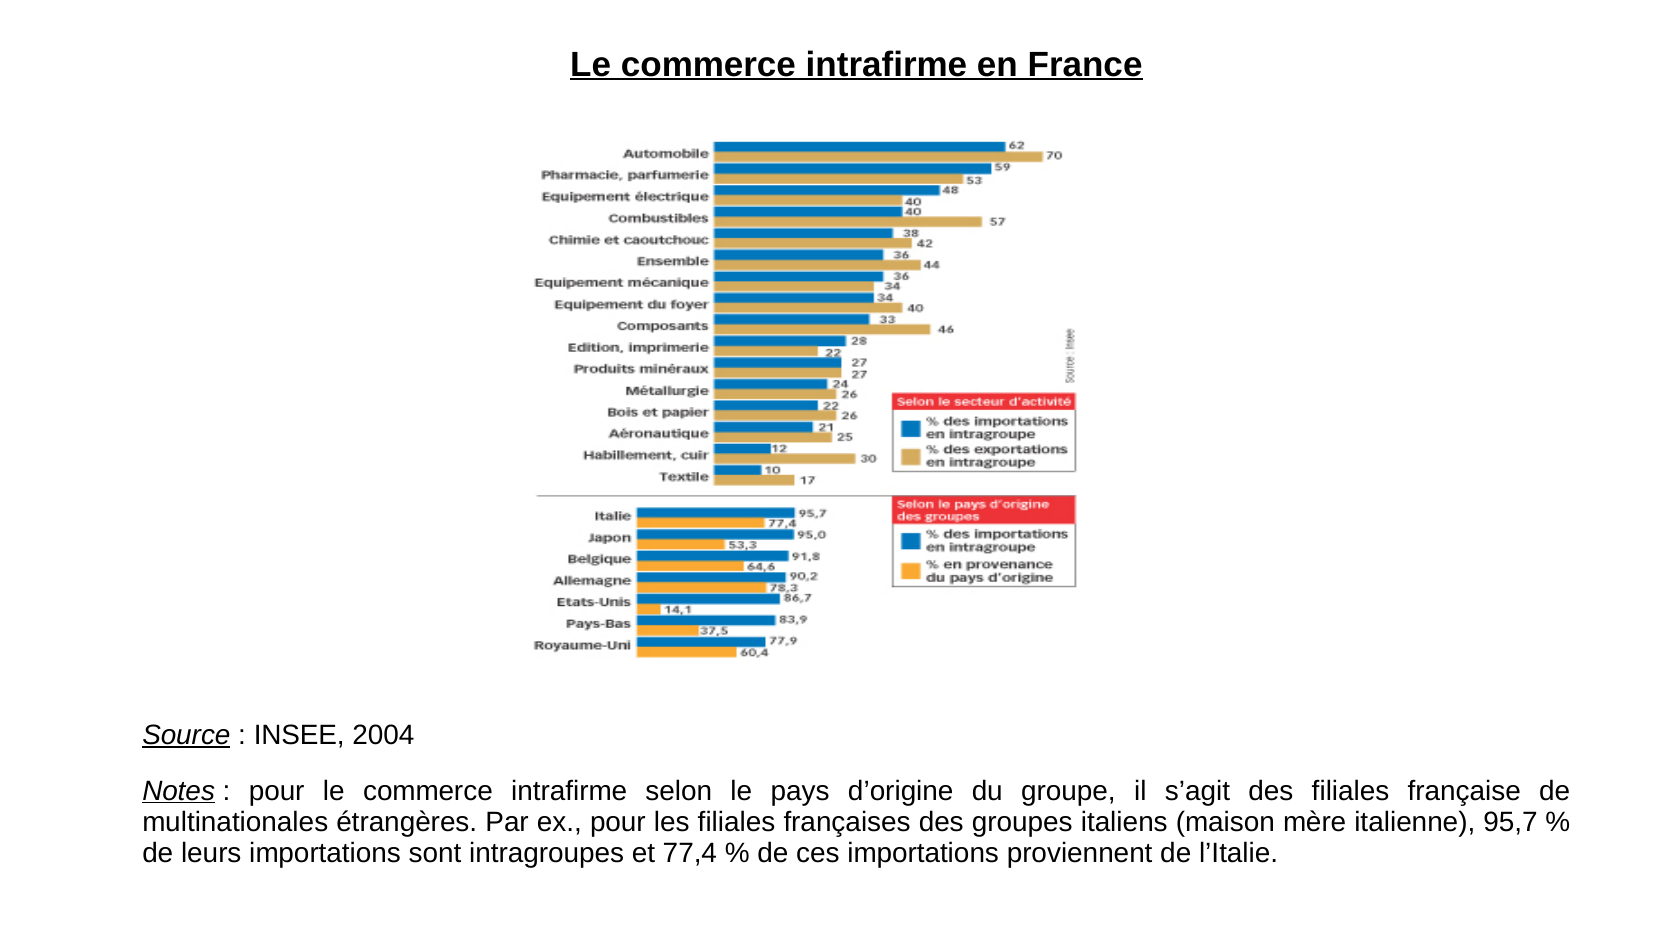

# Le commerce intrafirme en France
Source : INSEE, 2004
Notes : pour le commerce intrafirme selon le pays d’origine du groupe, il s’agit des filiales française de multinationales étrangères. Par ex., pour les filiales françaises des groupes italiens (maison mère italienne), 95,7 % de leurs importations sont intragroupes et 77,4 % de ces importations proviennent de l’Italie.